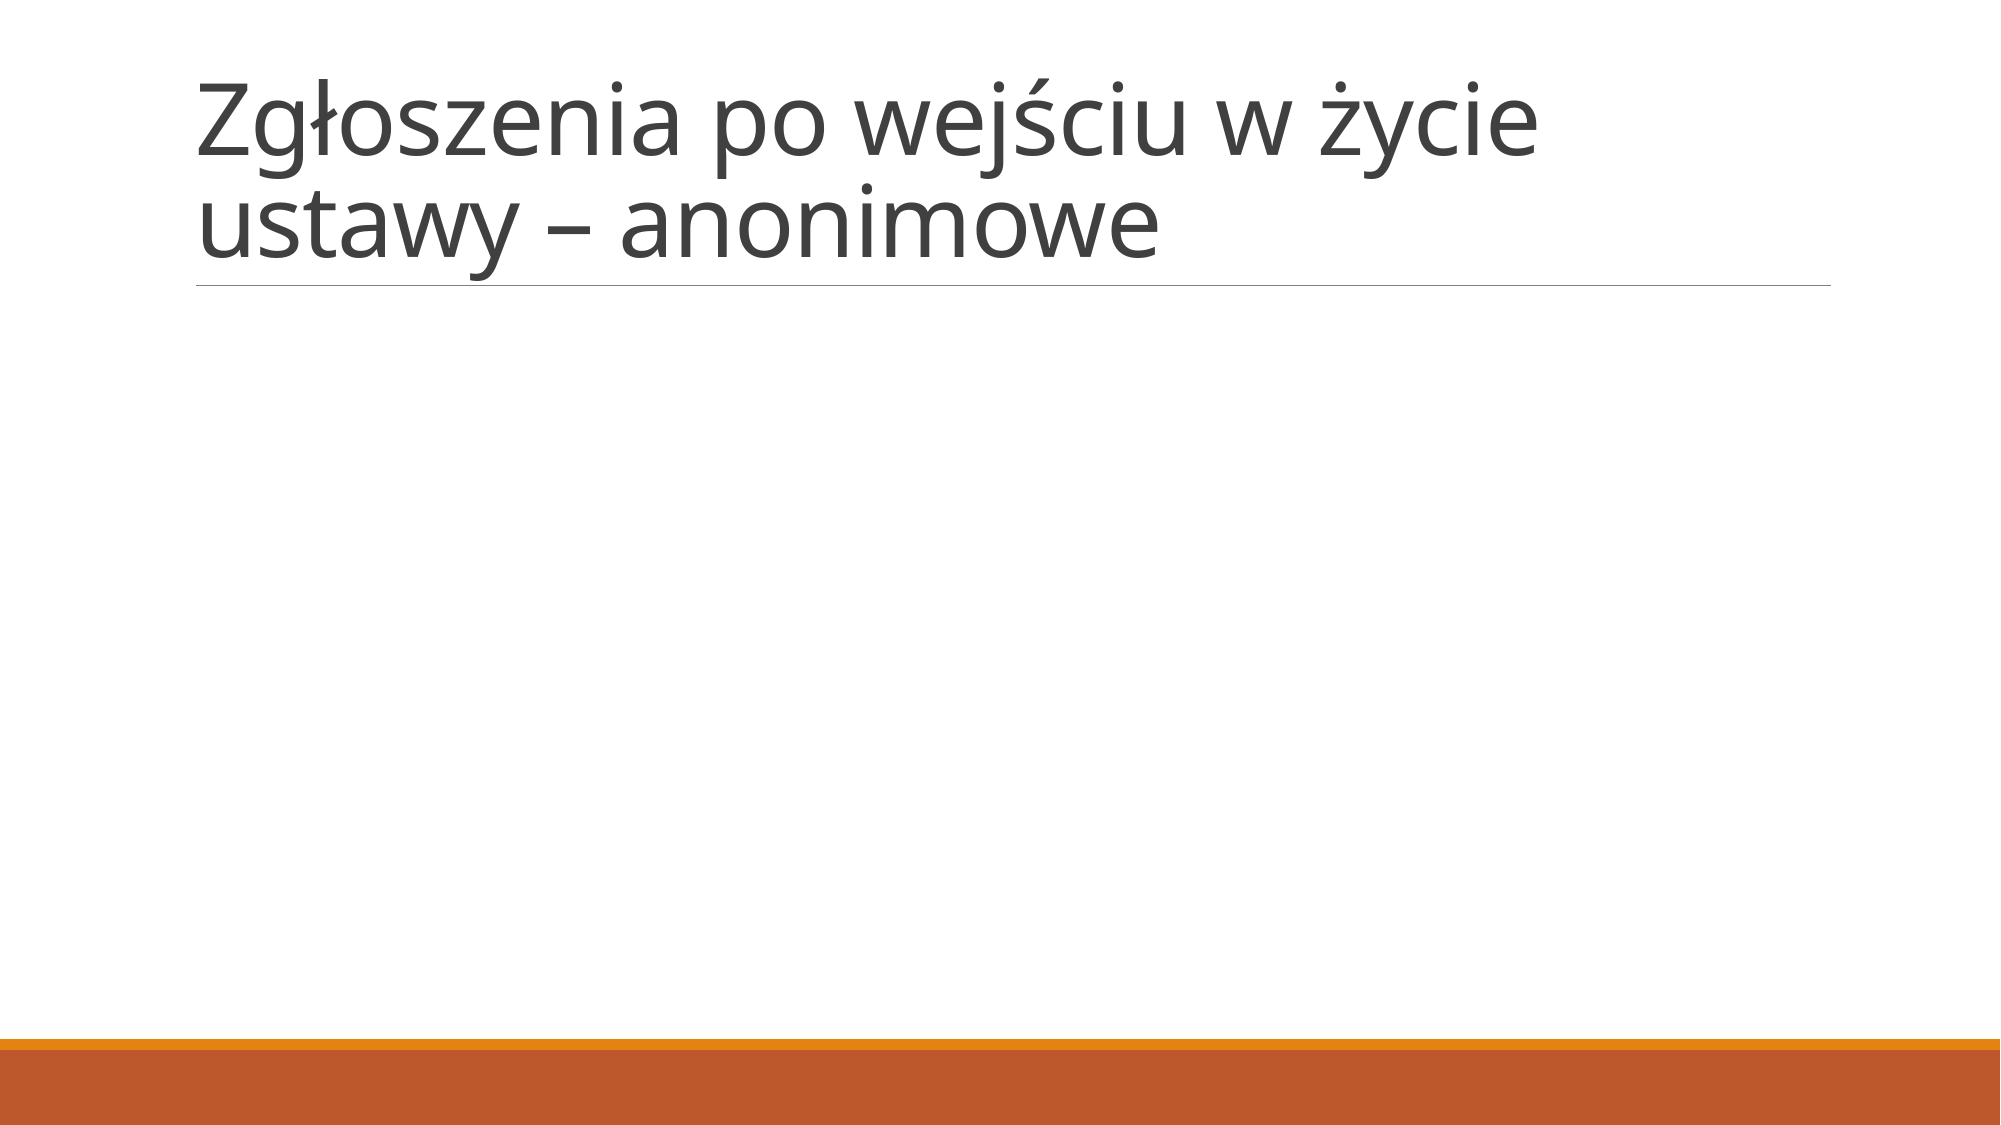

# Zgłoszenia po wejściu w życie ustawy – anonimowe